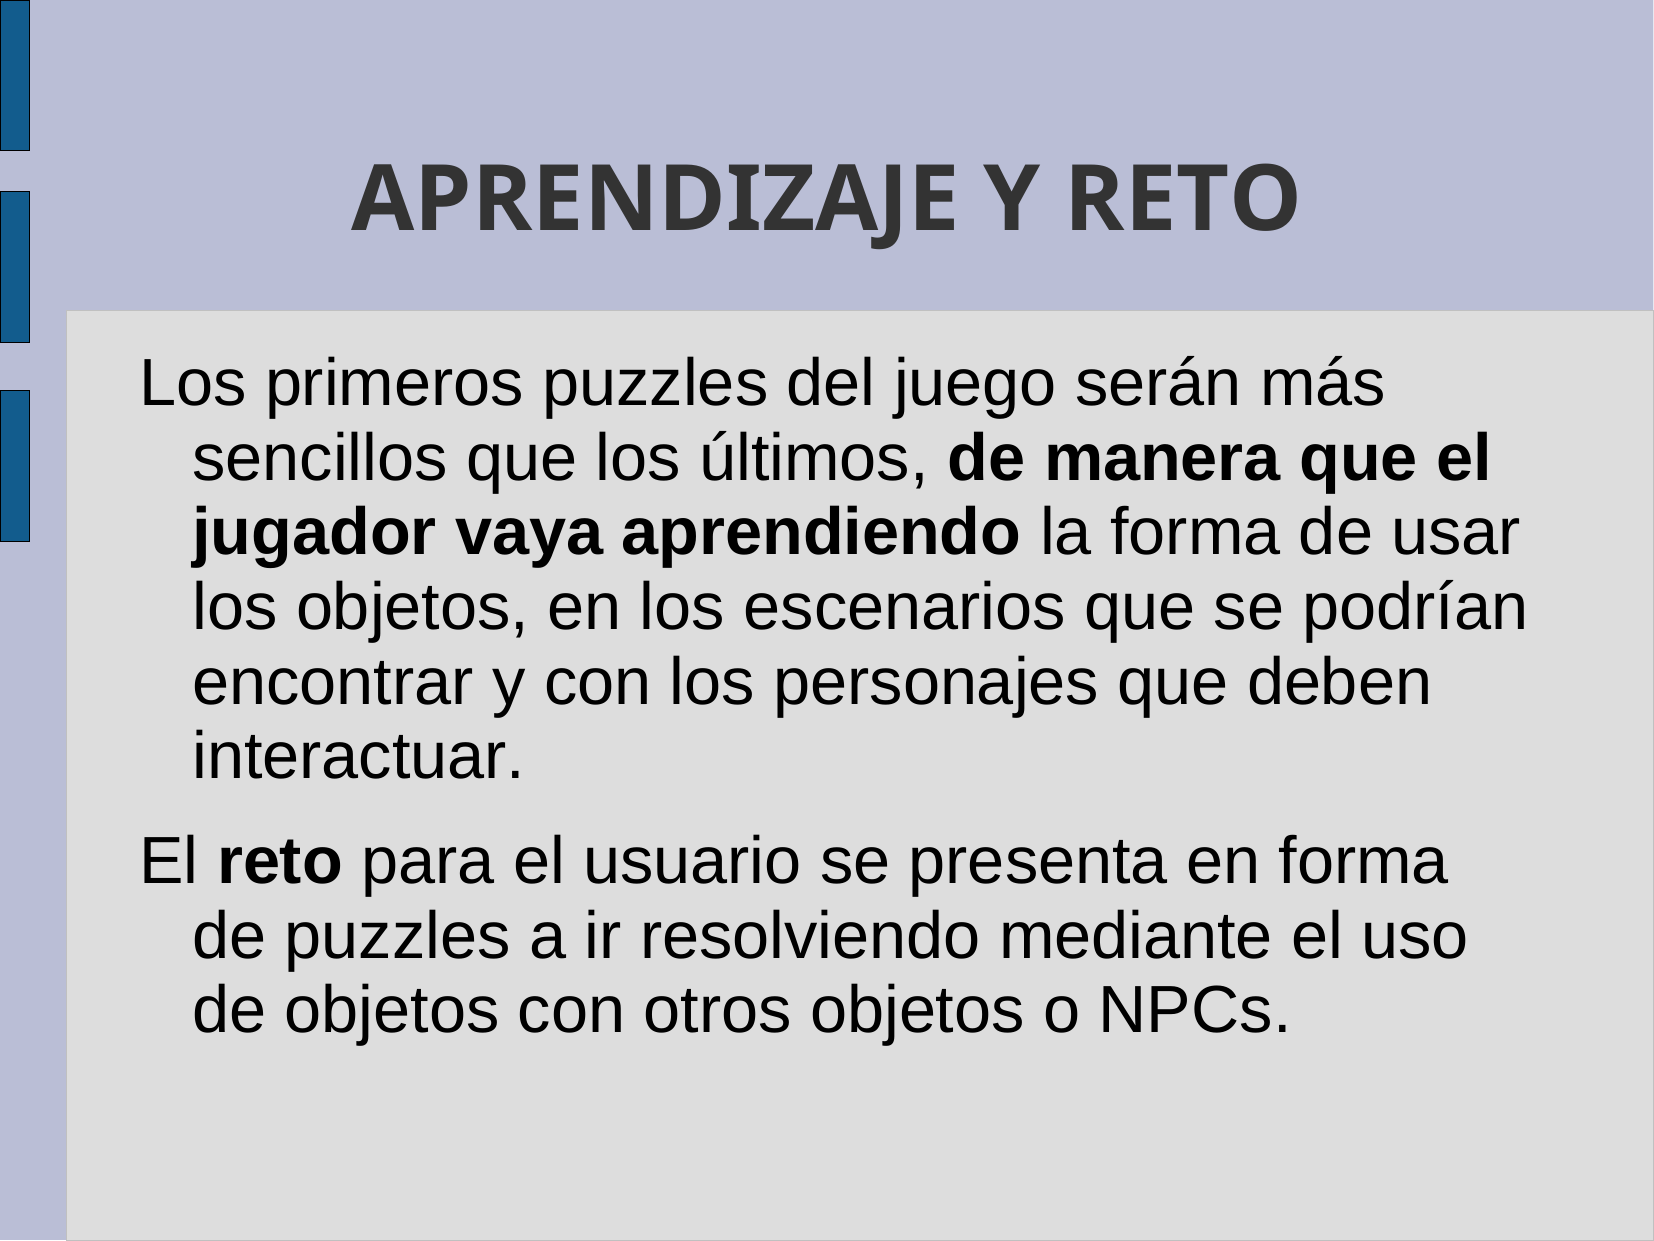

# APRENDIZAJE Y RETO
Los primeros puzzles del juego serán más sencillos que los últimos, de manera que el jugador vaya aprendiendo la forma de usar los objetos, en los escenarios que se podrían encontrar y con los personajes que deben interactuar.
El reto para el usuario se presenta en forma de puzzles a ir resolviendo mediante el uso de objetos con otros objetos o NPCs.